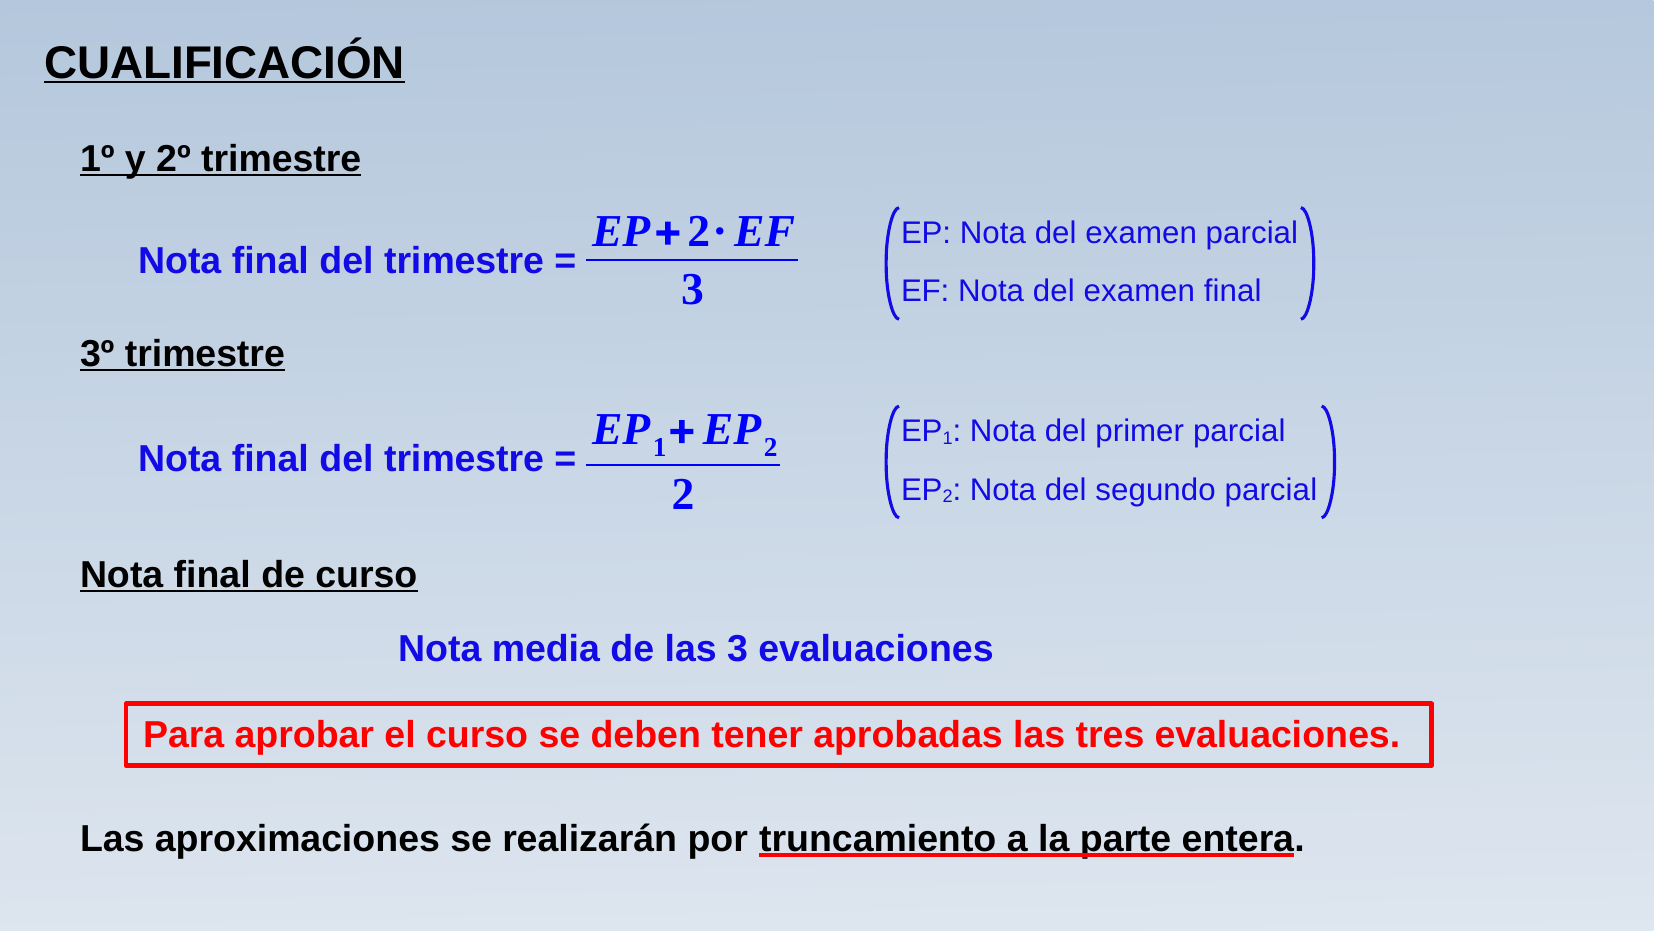

CUALIFICACIÓN
1º y 2º trimestre
EP: Nota del examen parcial
EF: Nota del examen final
Nota final del trimestre =
3º trimestre
EP1: Nota del primer parcial
EP2: Nota del segundo parcial
Nota final del trimestre =
Nota final de curso
Nota media de las 3 evaluaciones
Para aprobar el curso se deben tener aprobadas las tres evaluaciones.
Las aproximaciones se realizarán por truncamiento a la parte entera.